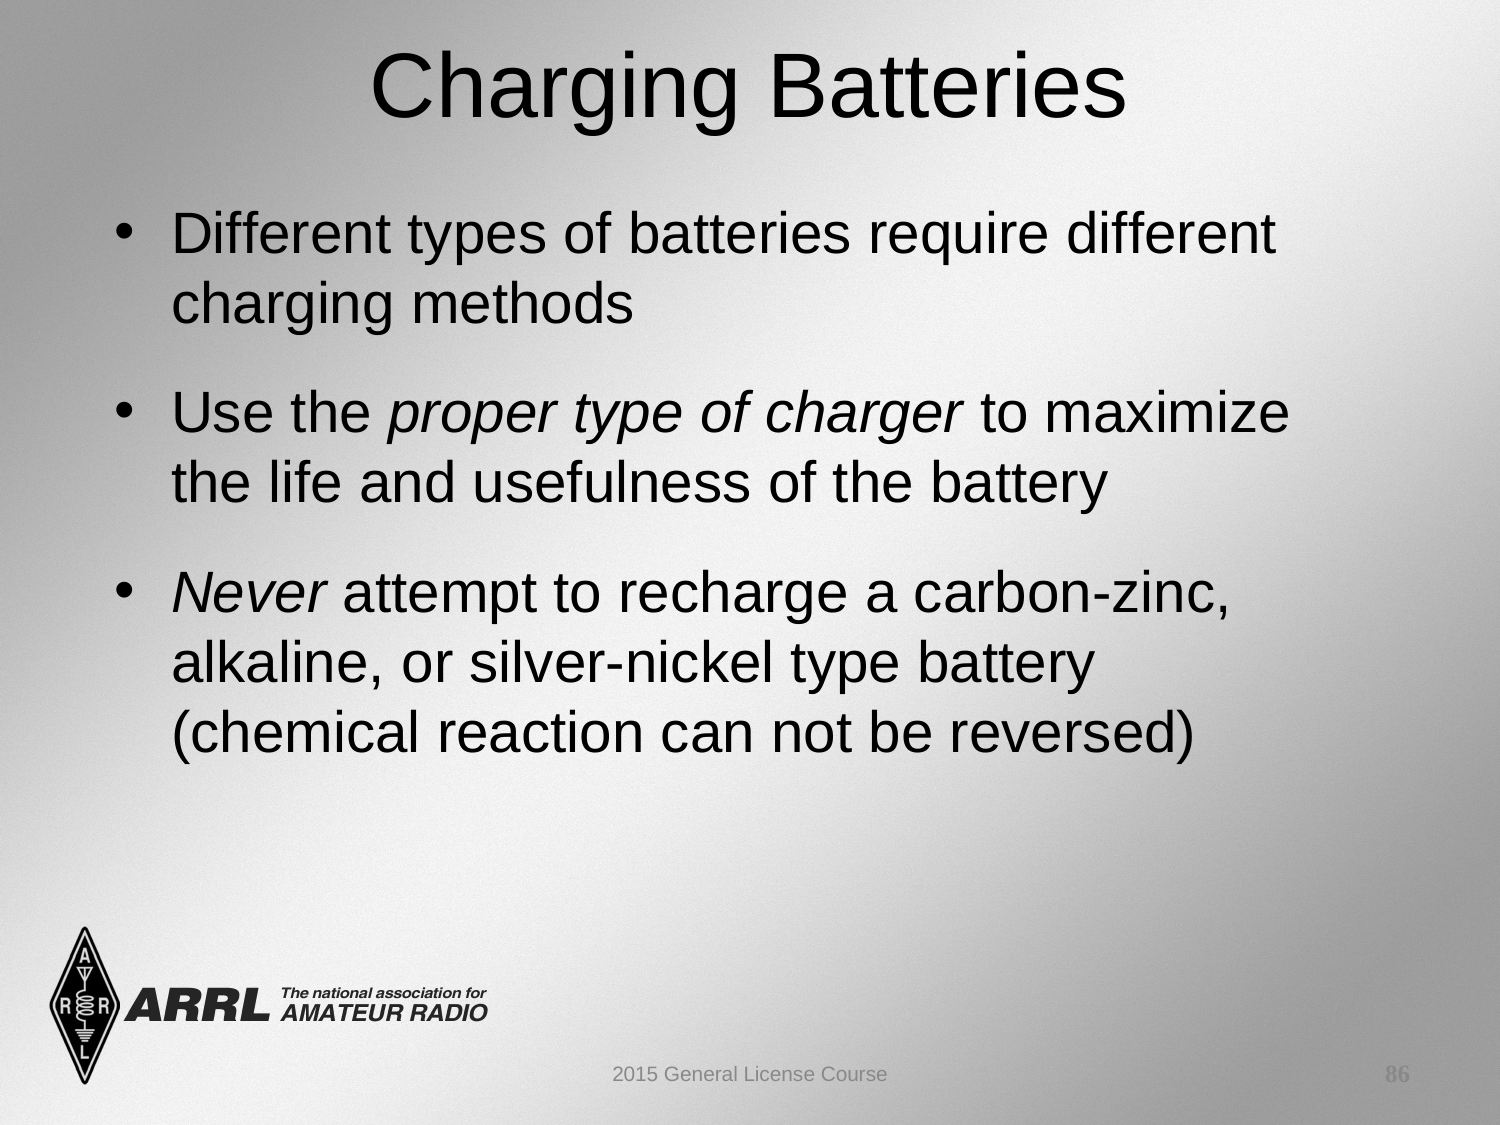

Charging Batteries
Different types of batteries require different charging methods
Use the proper type of charger to maximize the life and usefulness of the battery
Never attempt to recharge a carbon-zinc, alkaline, or silver-nickel type battery (chemical reaction can not be reversed)
2015 General License Course